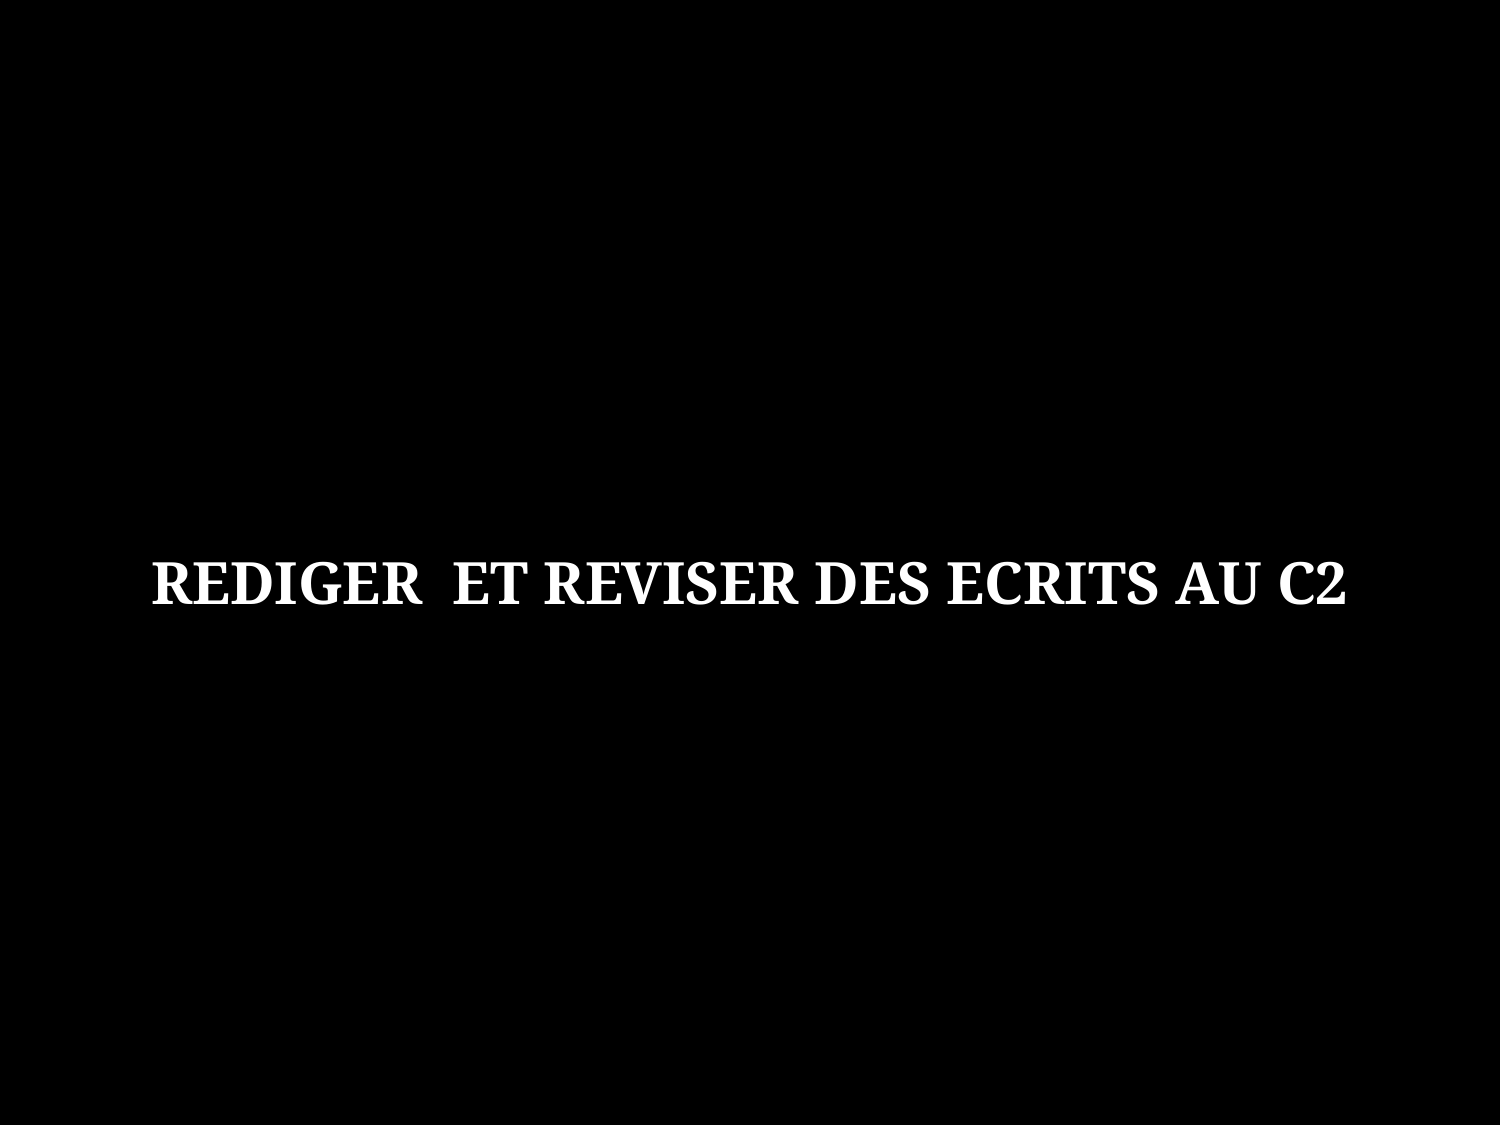

# REDIGER ET REVISER DES ECRITS AU C2